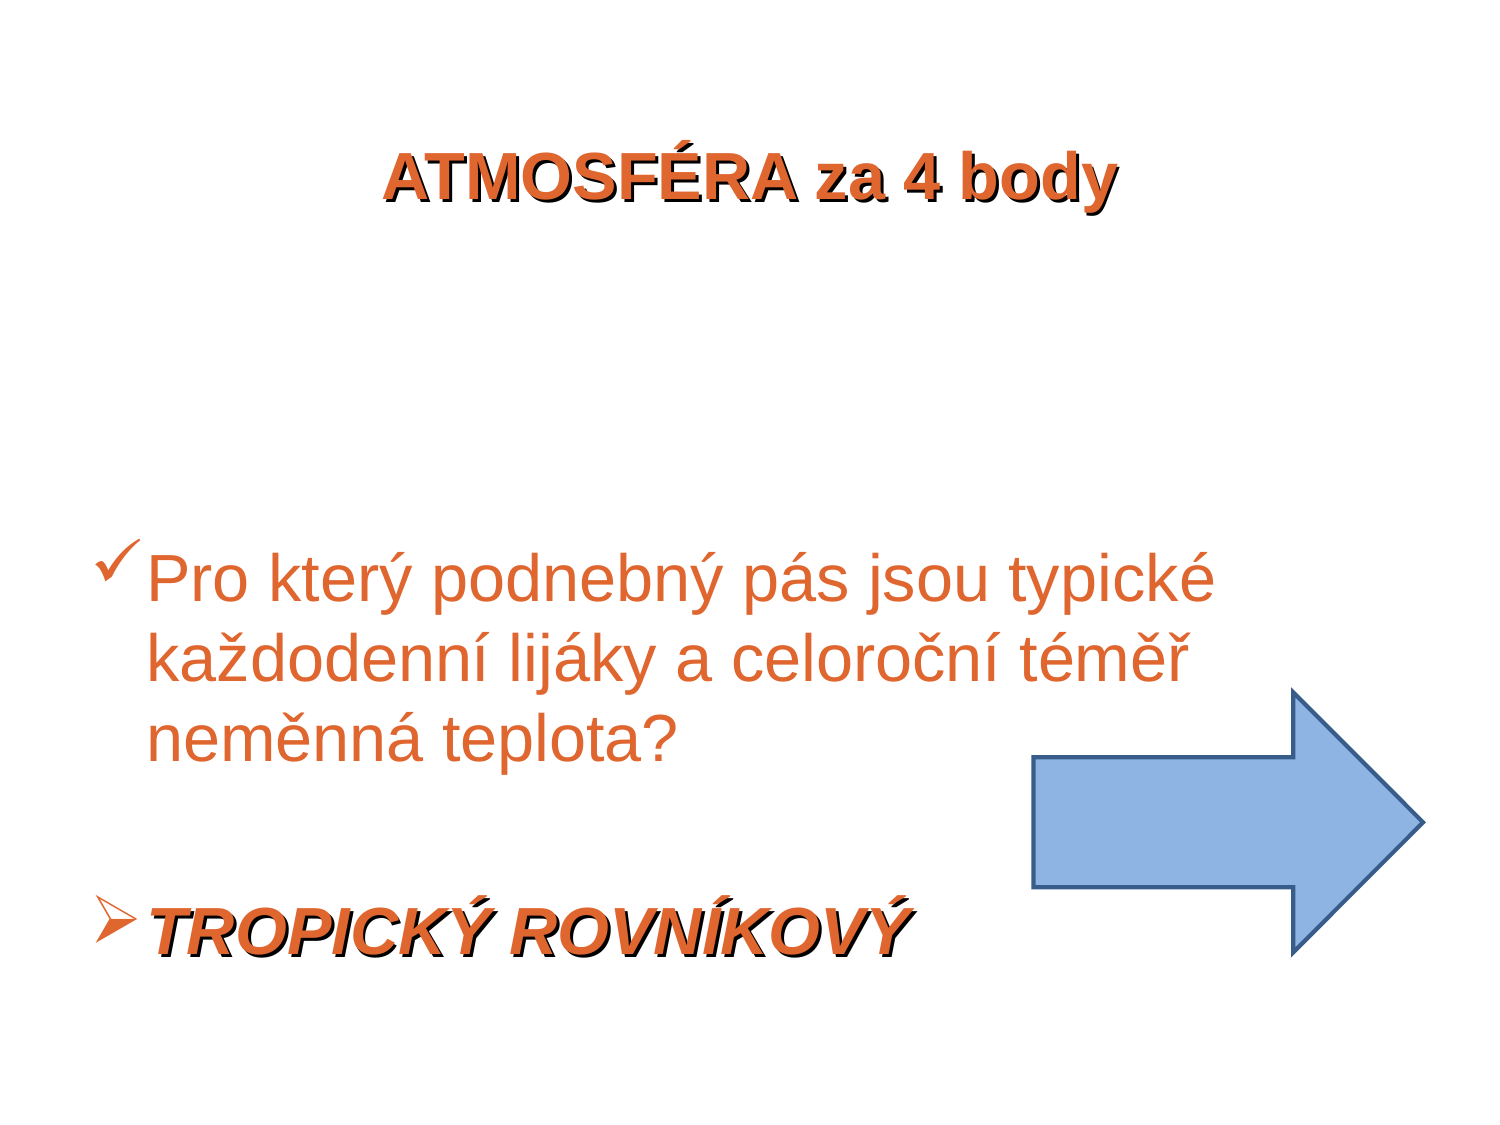

# ATMOSFÉRA za 4 body
Pro který podnebný pás jsou typické každodenní lijáky a celoroční téměř
neměnná teplota?
TROPICKÝ ROVNÍKOVÝ